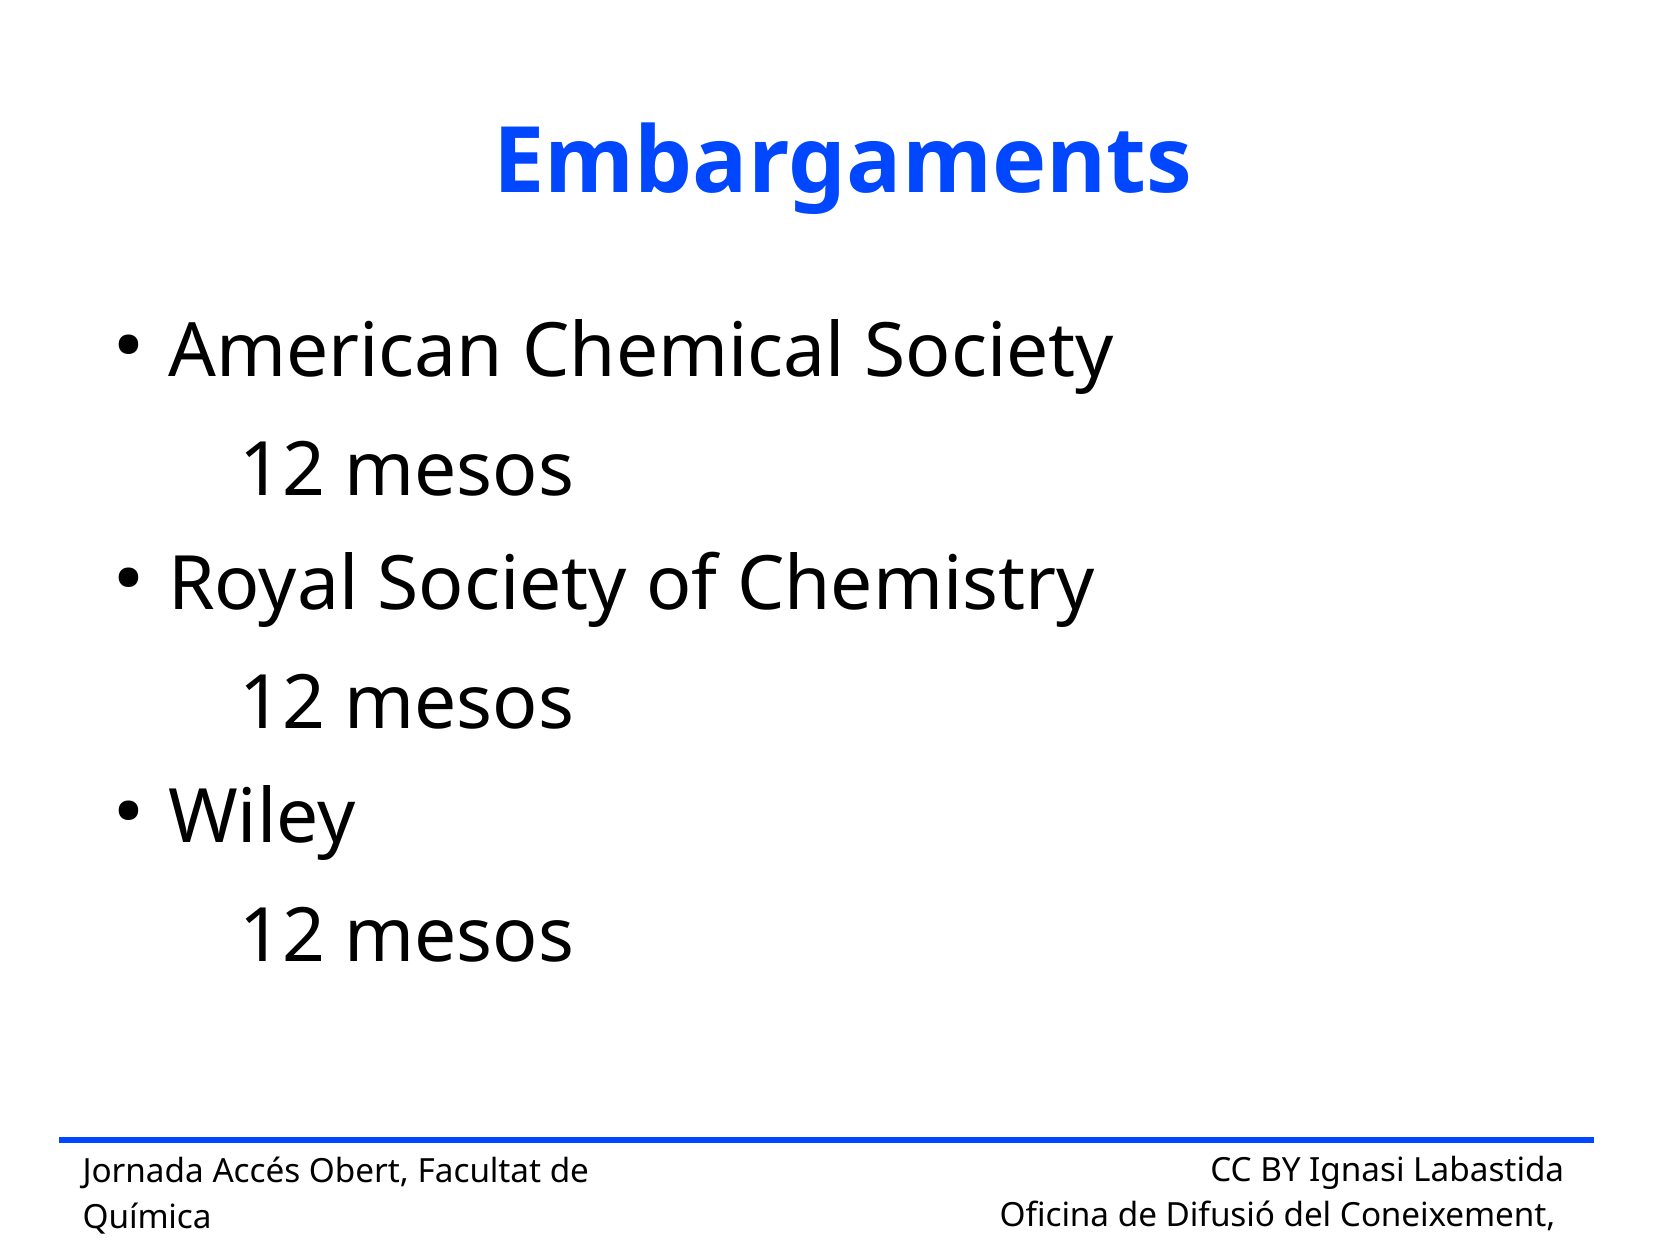

# Embargaments
American Chemical Society
12 mesos
Royal Society of Chemistry
12 mesos
Wiley
12 mesos